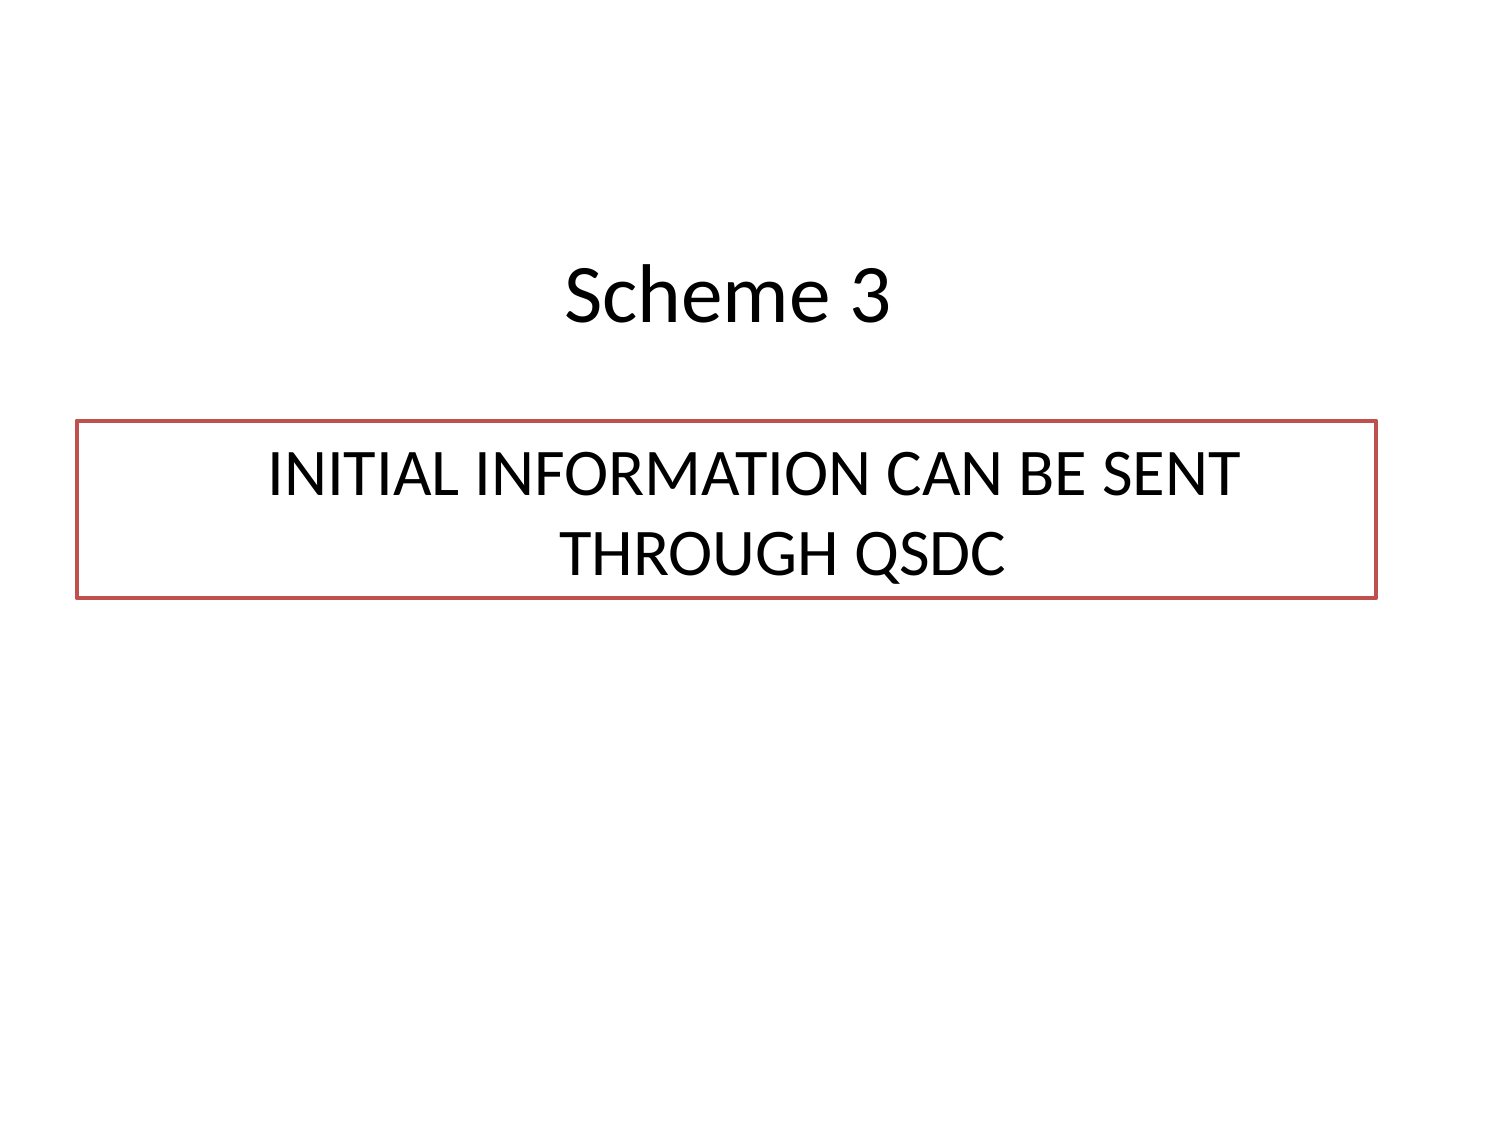

# Scheme 3
INITIAL INFORMATION CAN BE SENT THROUGH QSDC